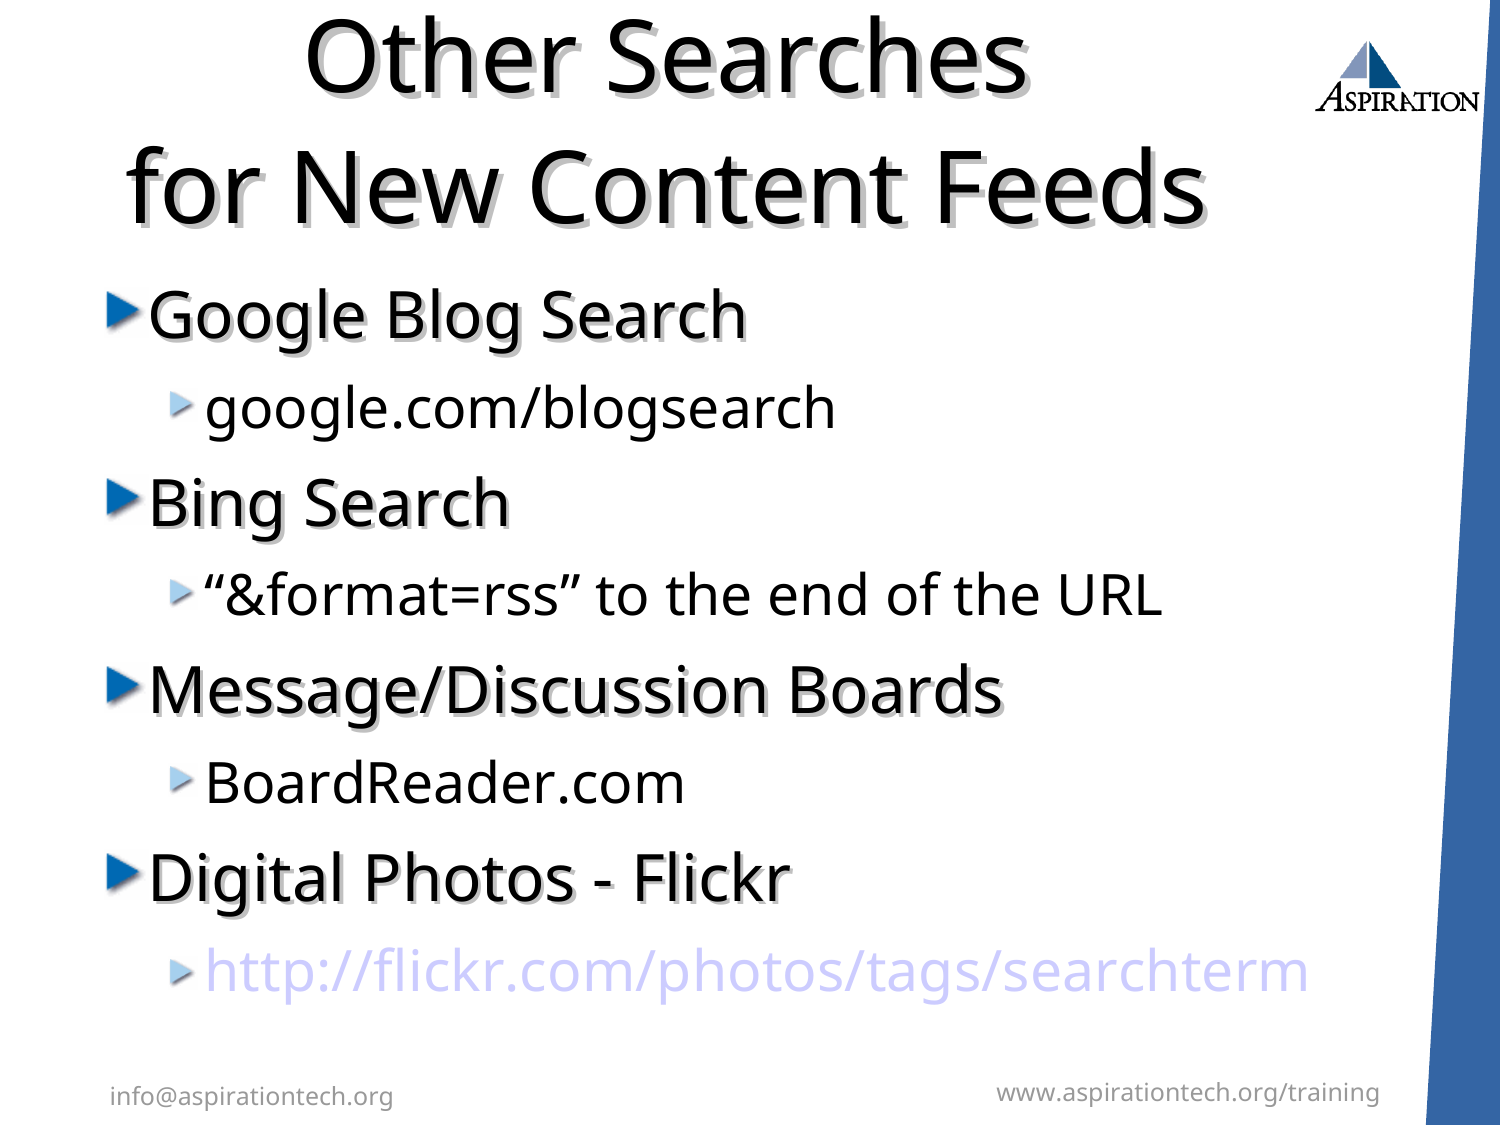

# Other Searches for New Content Feeds
Google Blog Search
google.com/blogsearch
Bing Search
“&format=rss” to the end of the URL
Message/Discussion Boards
BoardReader.com
Digital Photos - Flickr
http://flickr.com/photos/tags/searchterm